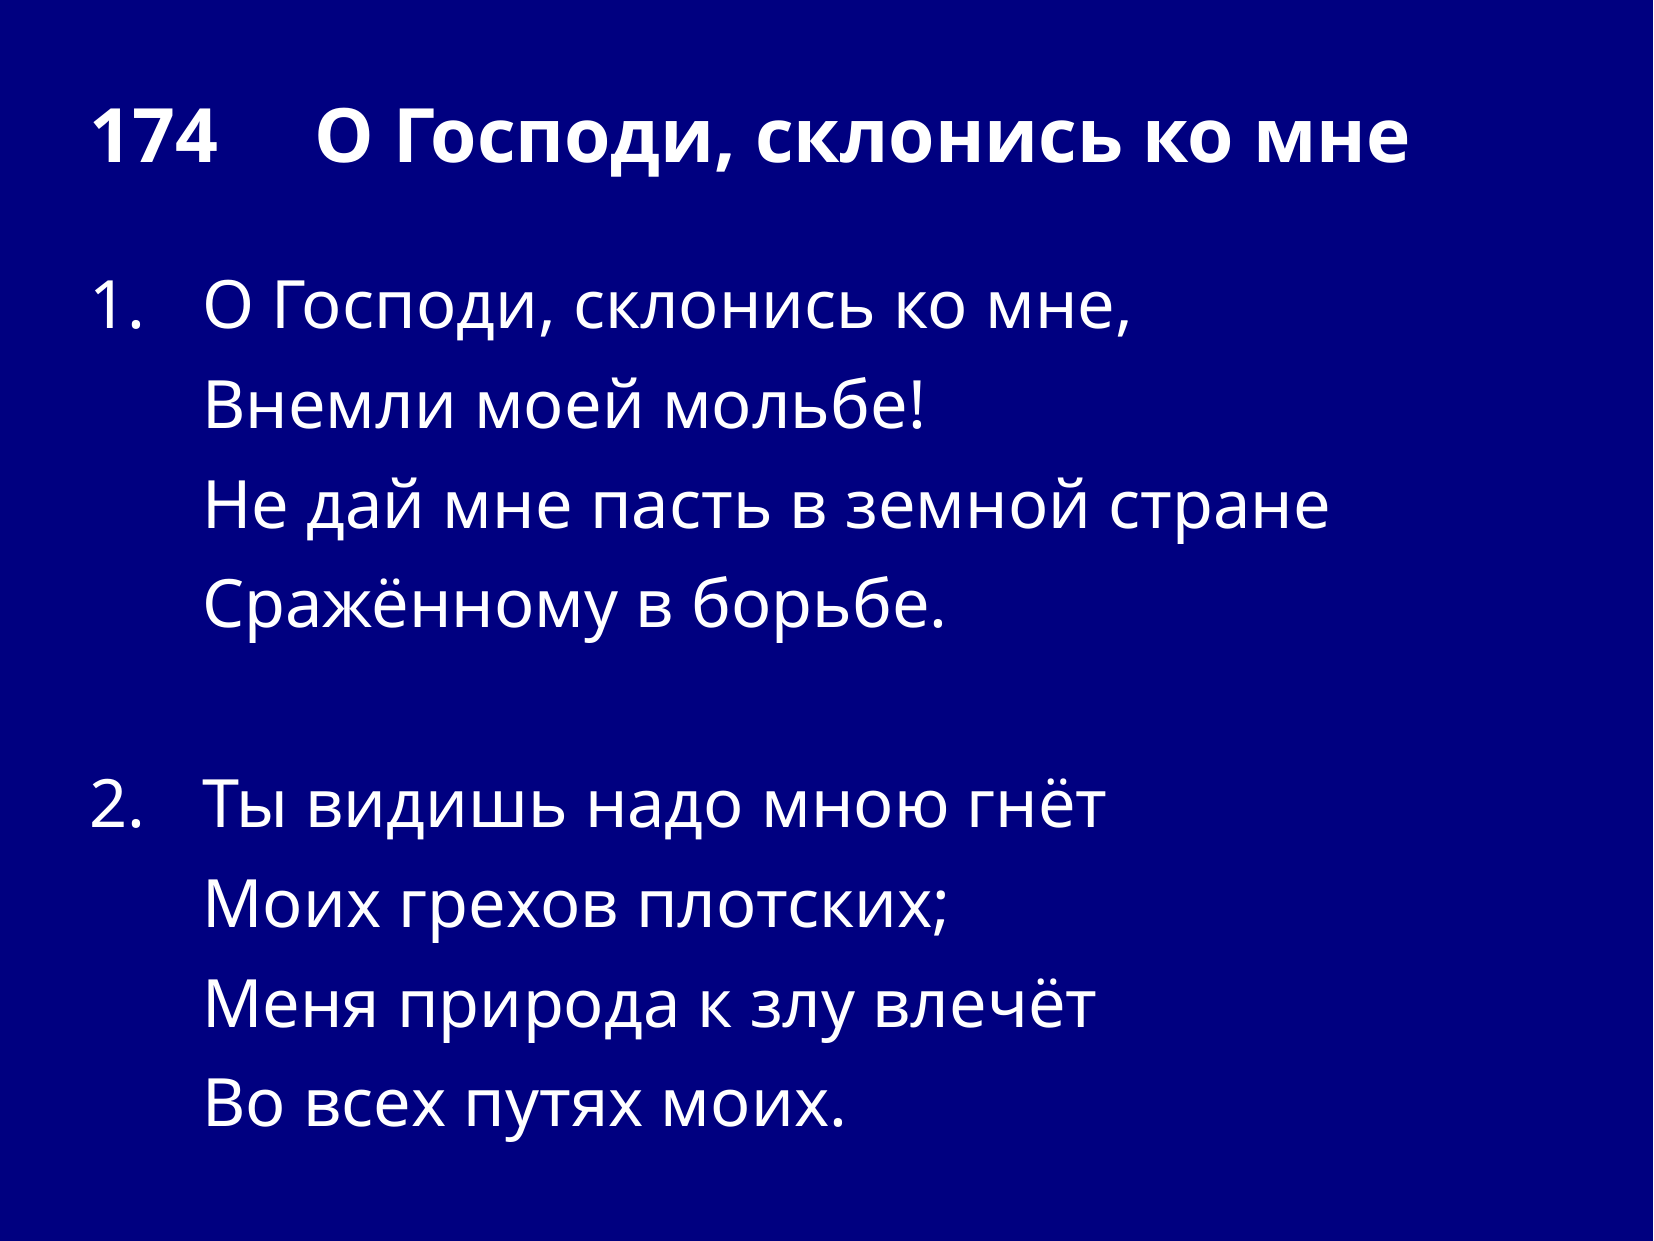

174	О Господи, склонись ко мне
1.	О Господи, склонись ко мне,
	Внемли моей мольбе!
	Не дай мне пасть в земной стране
	Сражённому в борьбе.
2.	Ты видишь надо мною гнёт
	Моих грехов плотских;
	Меня природа к злу влечёт
	Во всех путях моих.